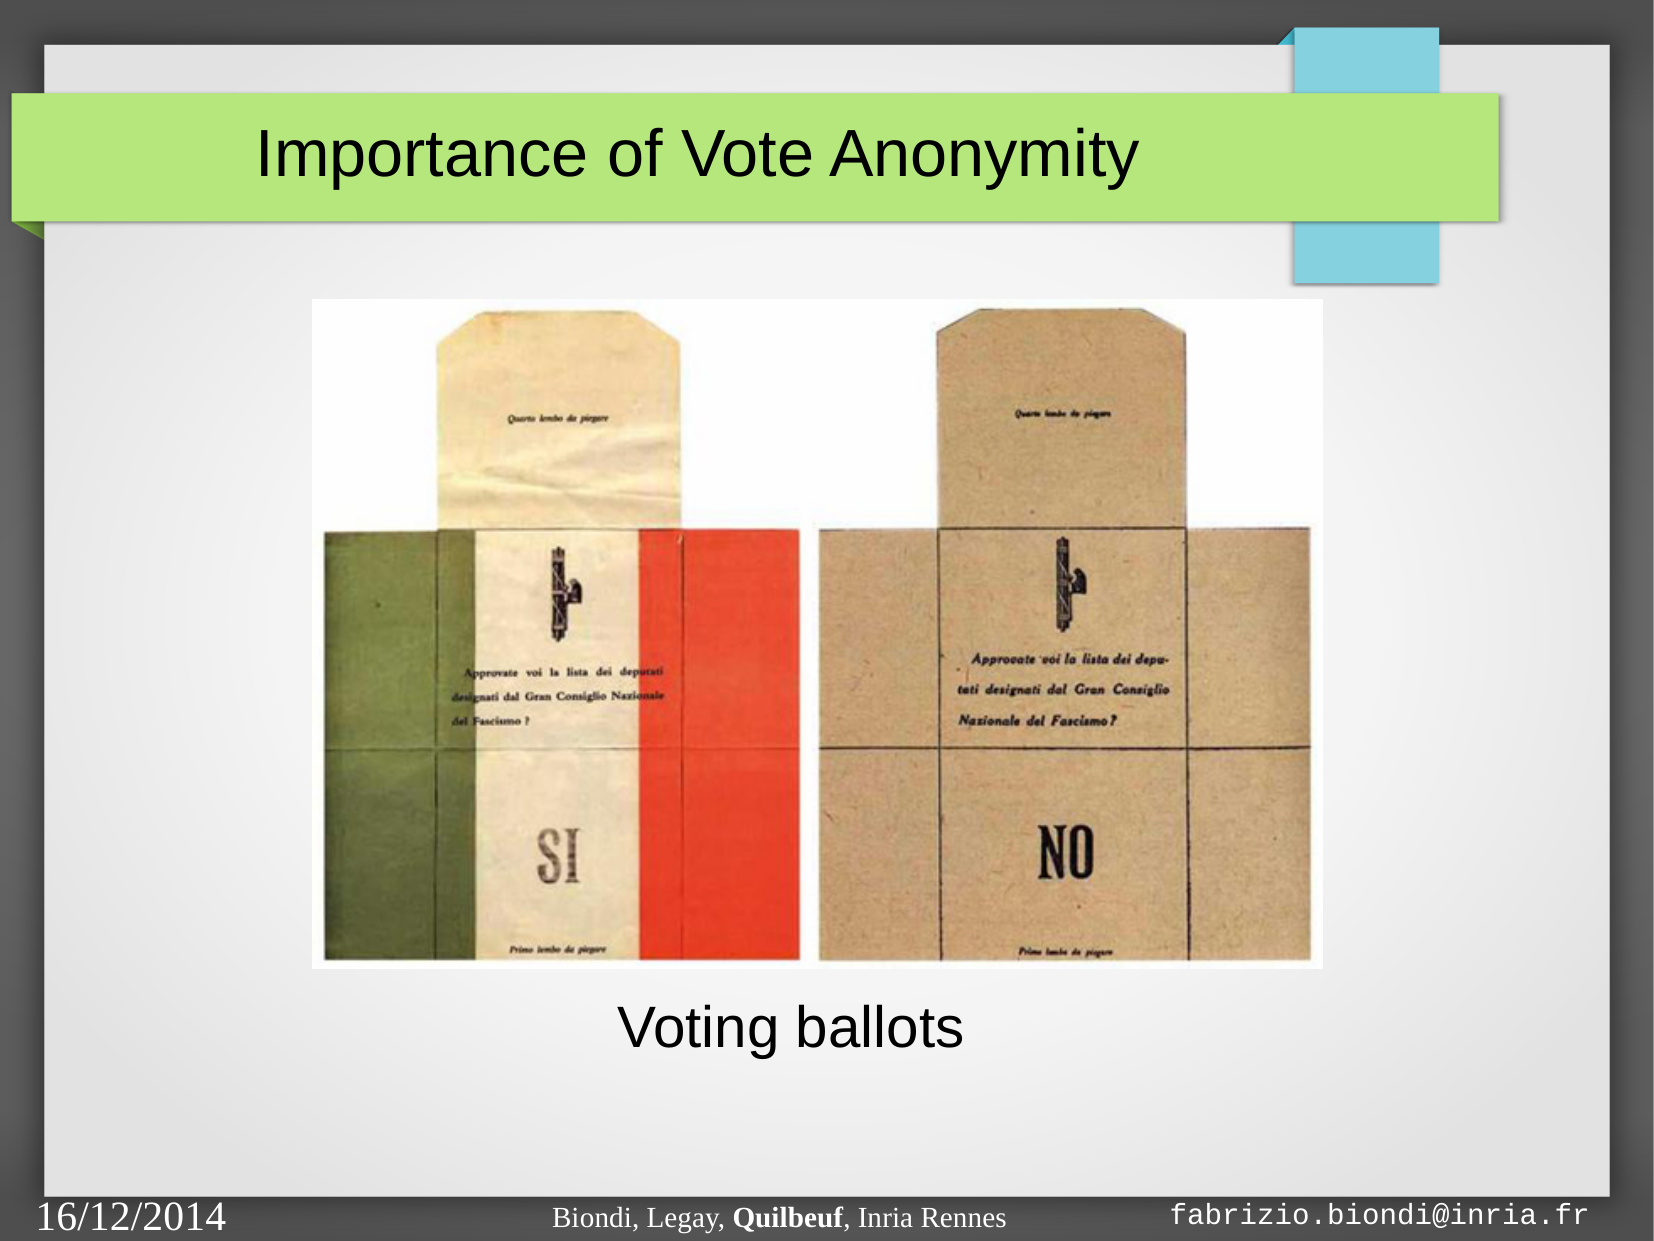

# Importance of Vote Anonymity
Voting ballots
18/04/2014
Fabrizio Biondi, INRIA Rennes